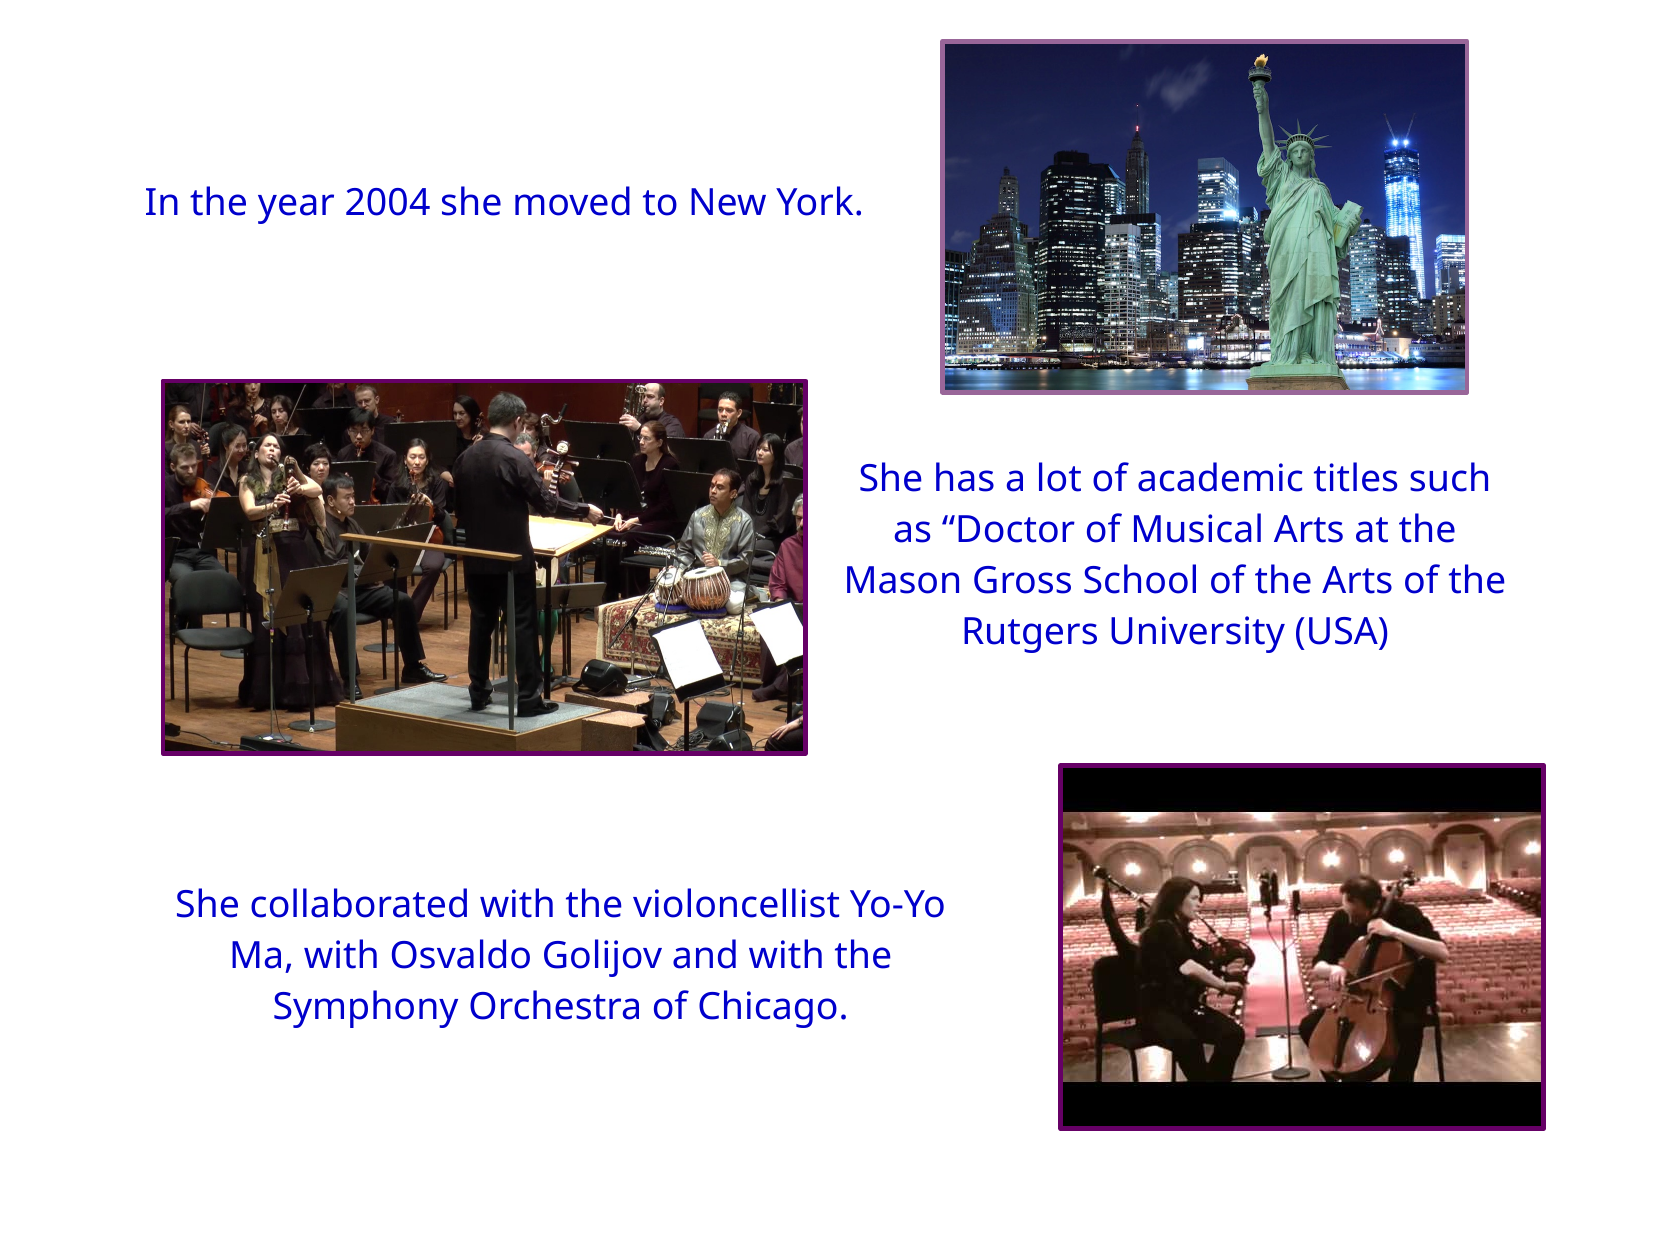

In the year 2004 she moved to New York.
She has a lot of academic titles such as “Doctor of Musical Arts at the Mason Gross School of the Arts of the Rutgers University (USA)
She collaborated with the violoncellist Yo-Yo Ma, with Osvaldo Golijov and with the Symphony Orchestra of Chicago.